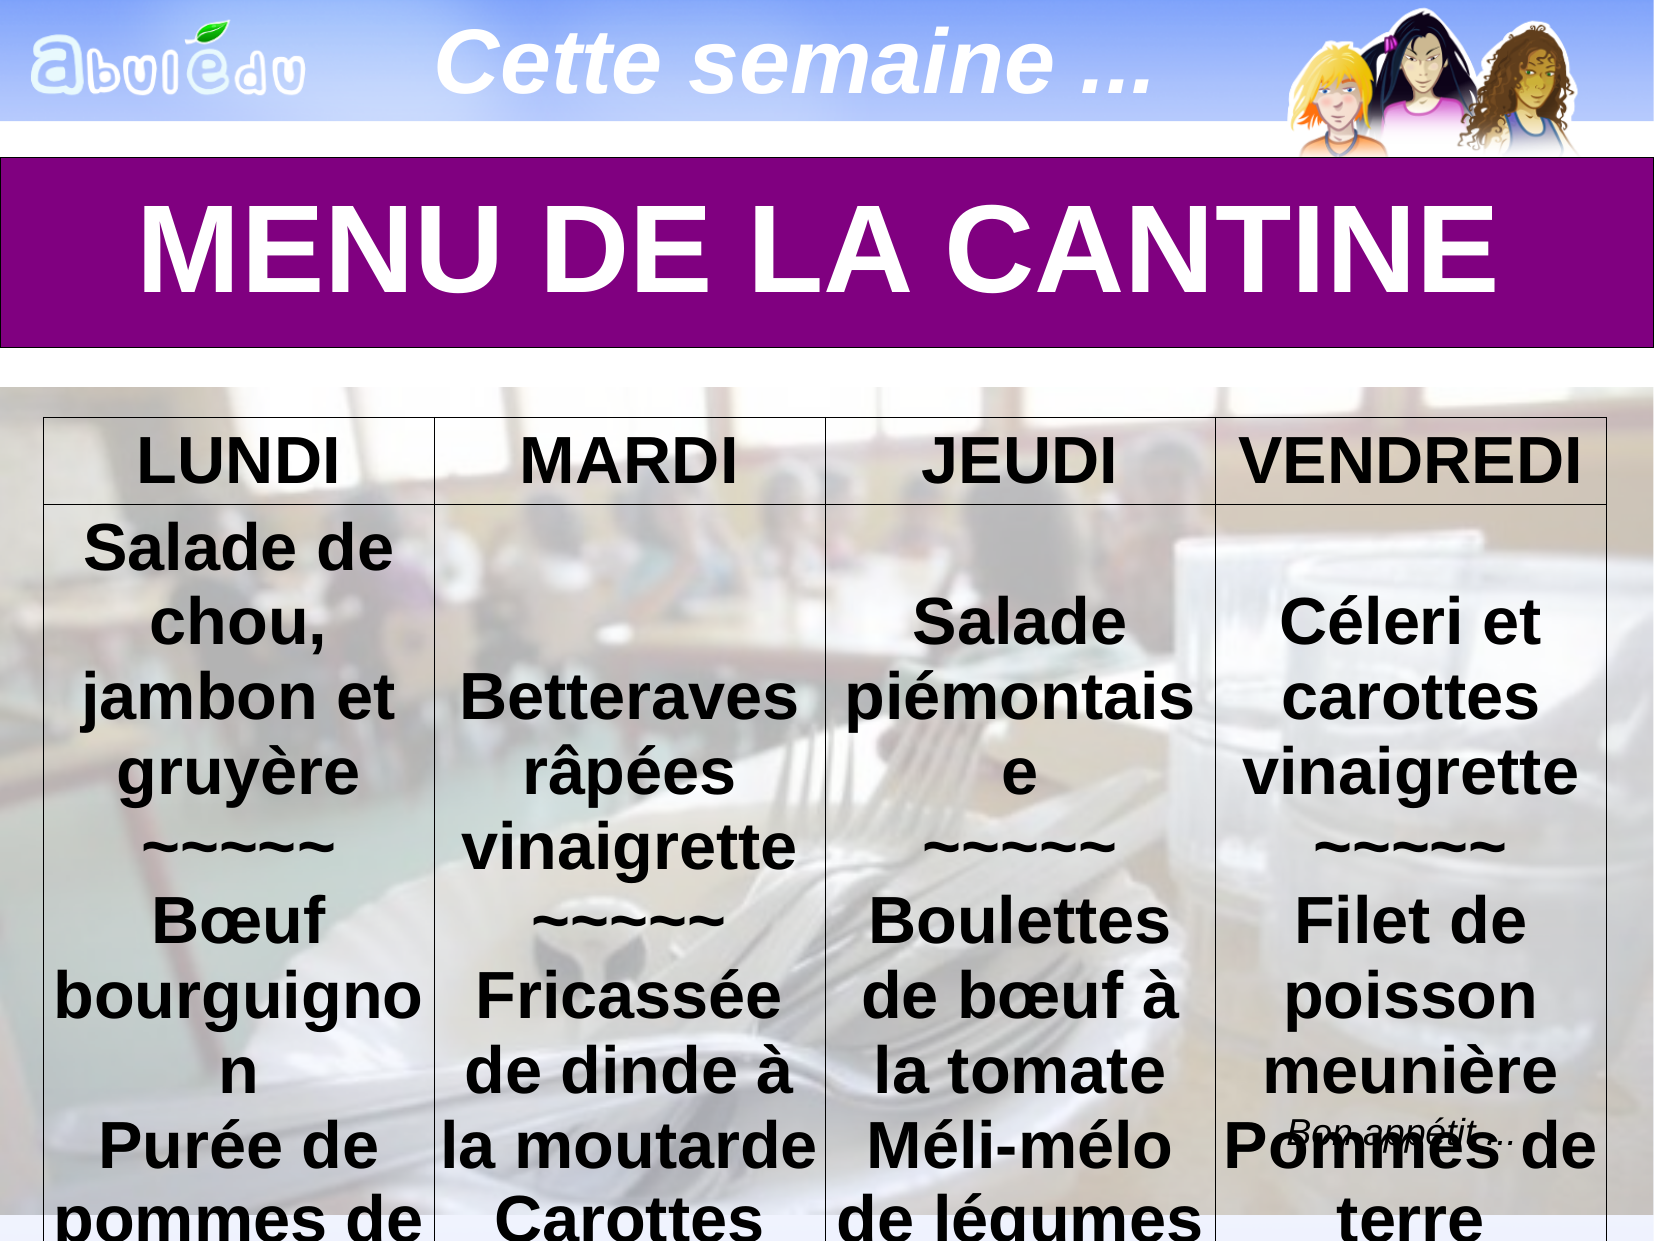

# Cette semaine ...
MENU DE LA CANTINE
| LUNDI | MARDI | JEUDI | VENDREDI |
| --- | --- | --- | --- |
| Salade de chou, jambon et gruyère ~~~~~ Bœuf bourguignon Purée de pommes de terre ~~~~~ Yaourt nature sucré ~~~~~ Fruit de saison | Betteraves râpées vinaigrette ~~~~~ Fricassée de dinde à la moutarde Carottes persillées ~~~~~ Camembert ~~~~~ Beignet fourré | Salade piémontaise ~~~~~ Boulettes de bœuf à la tomate Méli-mélo de légumes ~~~~~ Bûche de chèvre ~~~~~ Fruit de saison | Céleri et carottes vinaigrette ~~~~~ Filet de poisson meunière Pommes de terre vapeur ~~~~~ Petit moulé nature ~~~~~ Abricot à la menthe |
Bon appétit ...